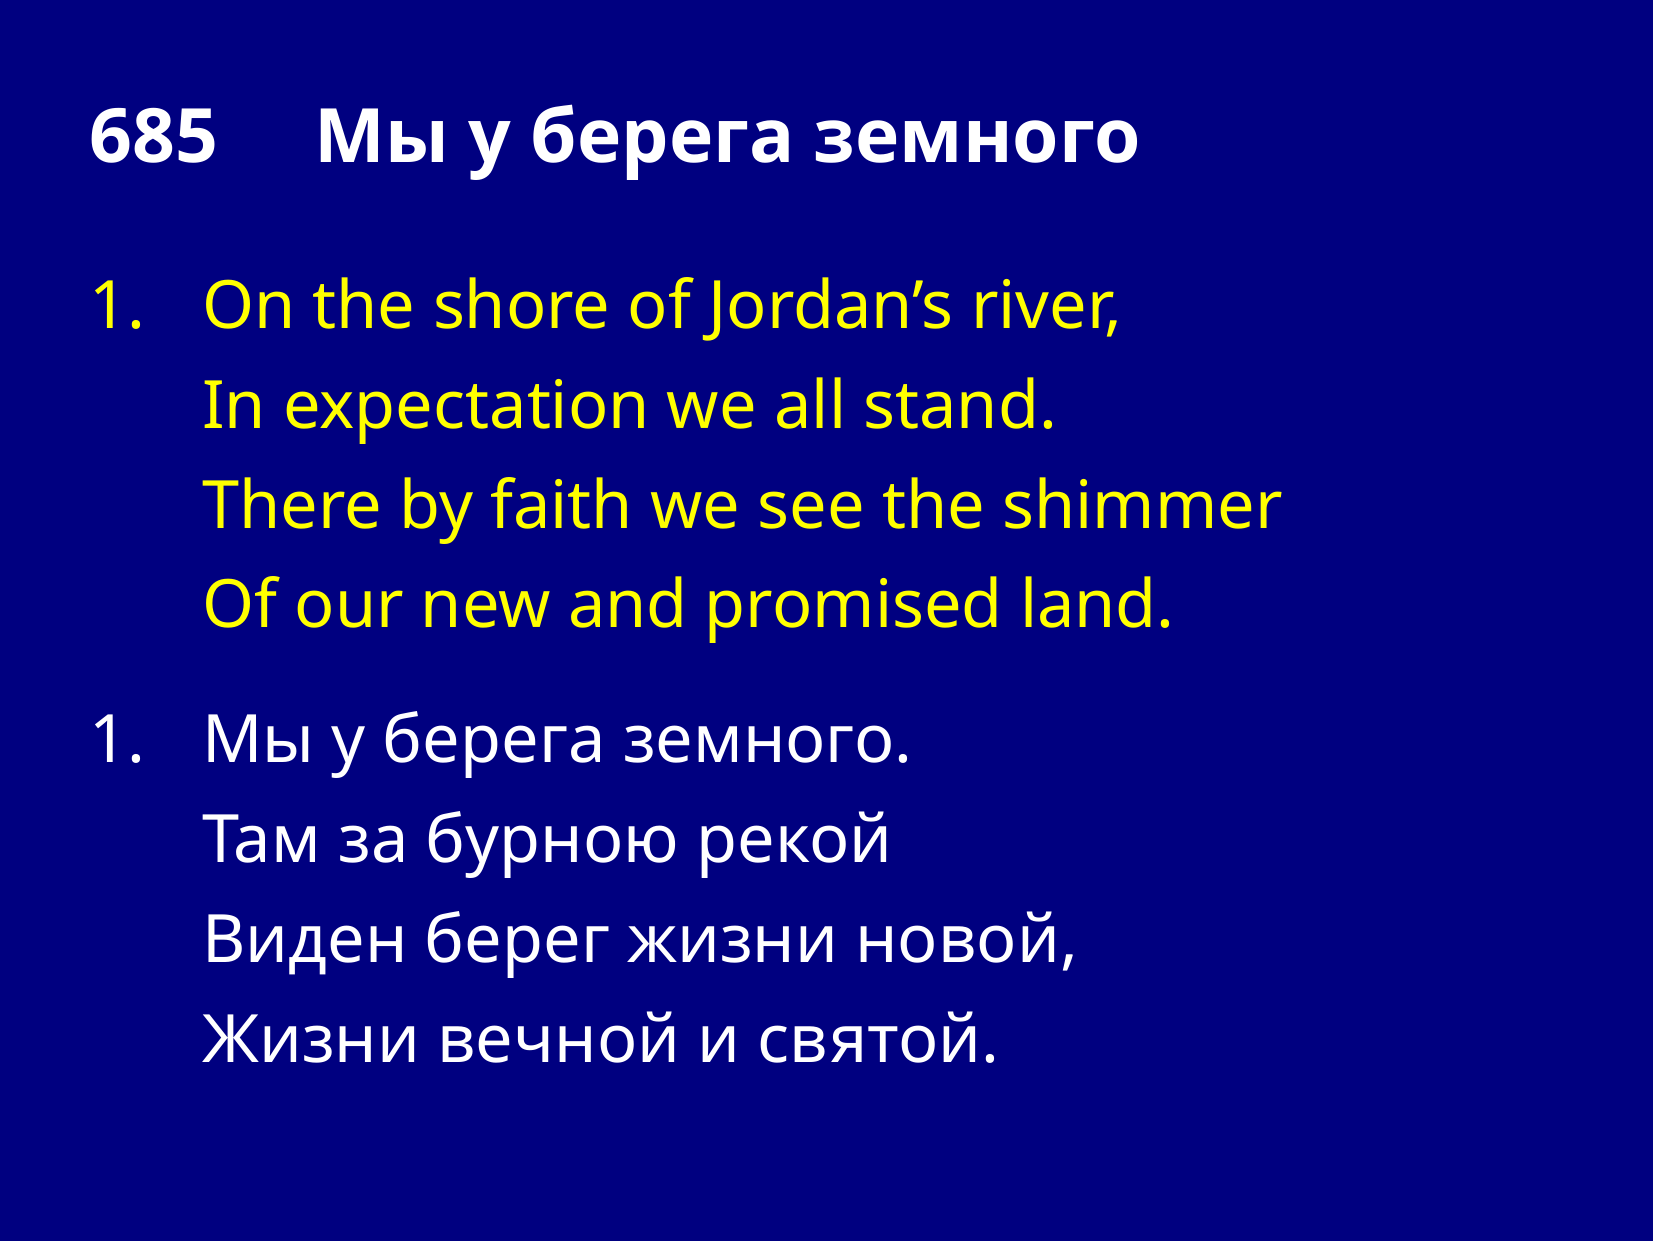

685	Мы у берега земного
1.	On the shore of Jordan’s river,
	In expectation we all stand.
	There by faith we see the shimmer
	Of our new and promised land.
1.	Мы у берега земного.
	Там за бурною рекой
	Виден берег жизни новой,
	Жизни вечной и святой.